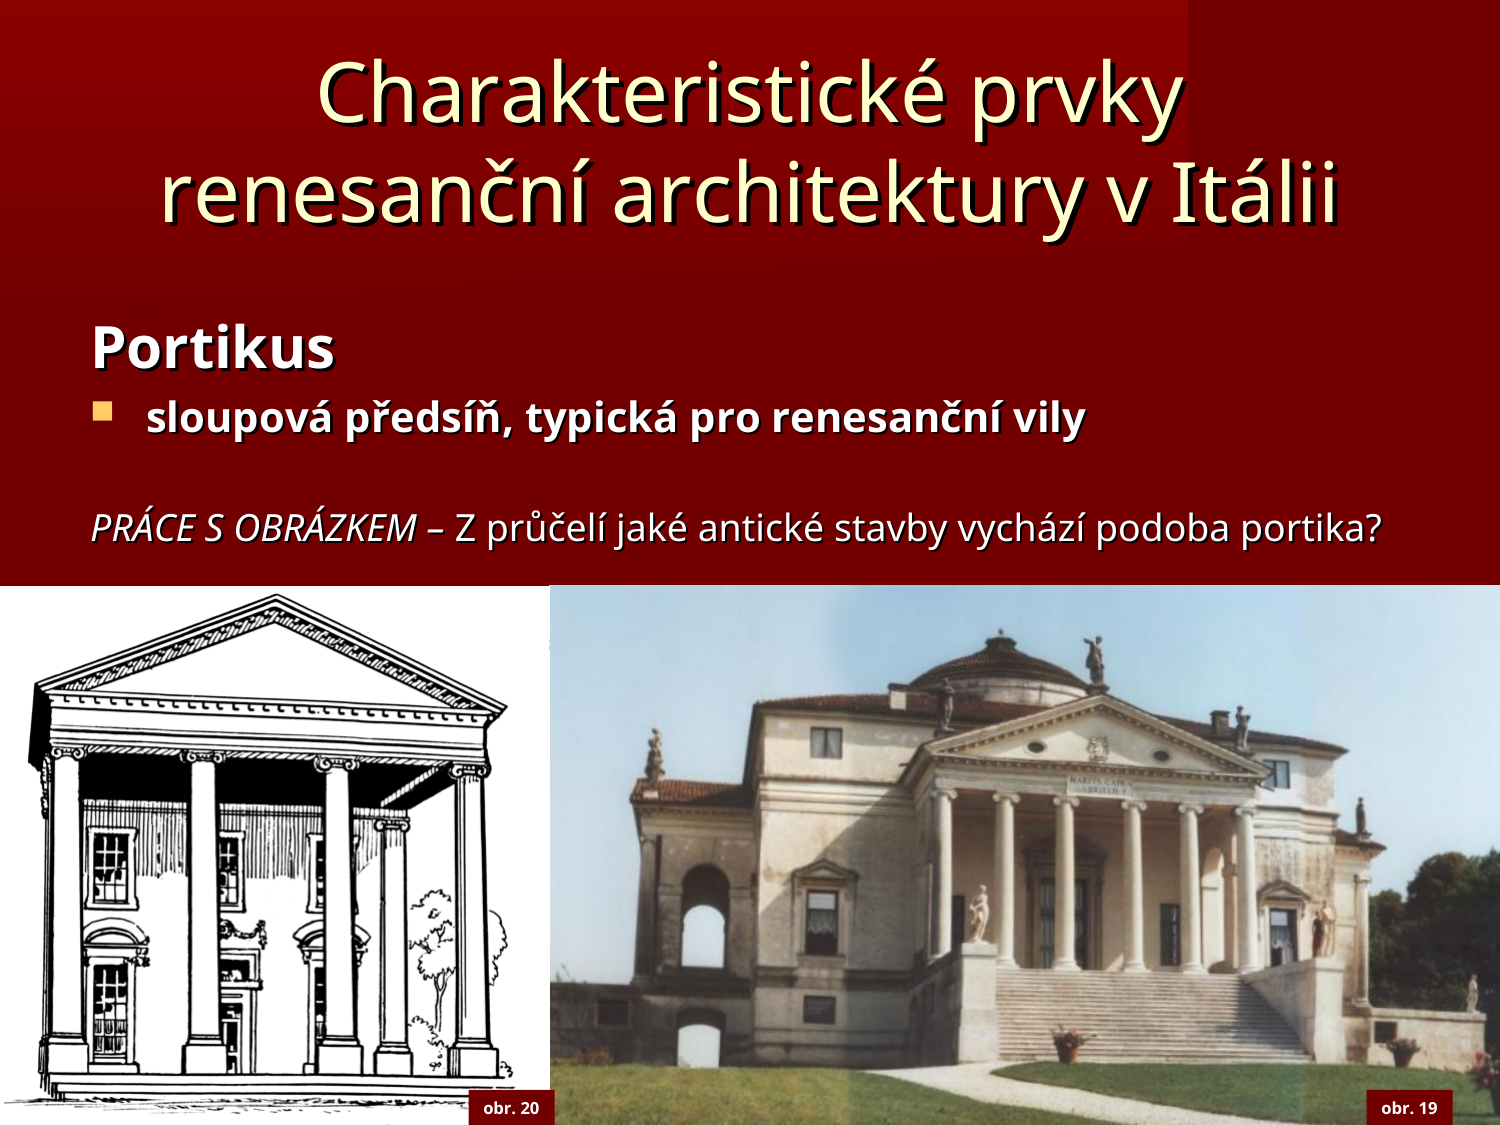

# Charakteristické prvky renesanční architektury v Itálii
Portikus
sloupová předsíň, typická pro renesanční vily
PRÁCE S OBRÁZKEM – Z průčelí jaké antické stavby vychází podoba portika?
obr. 20
obr. 19